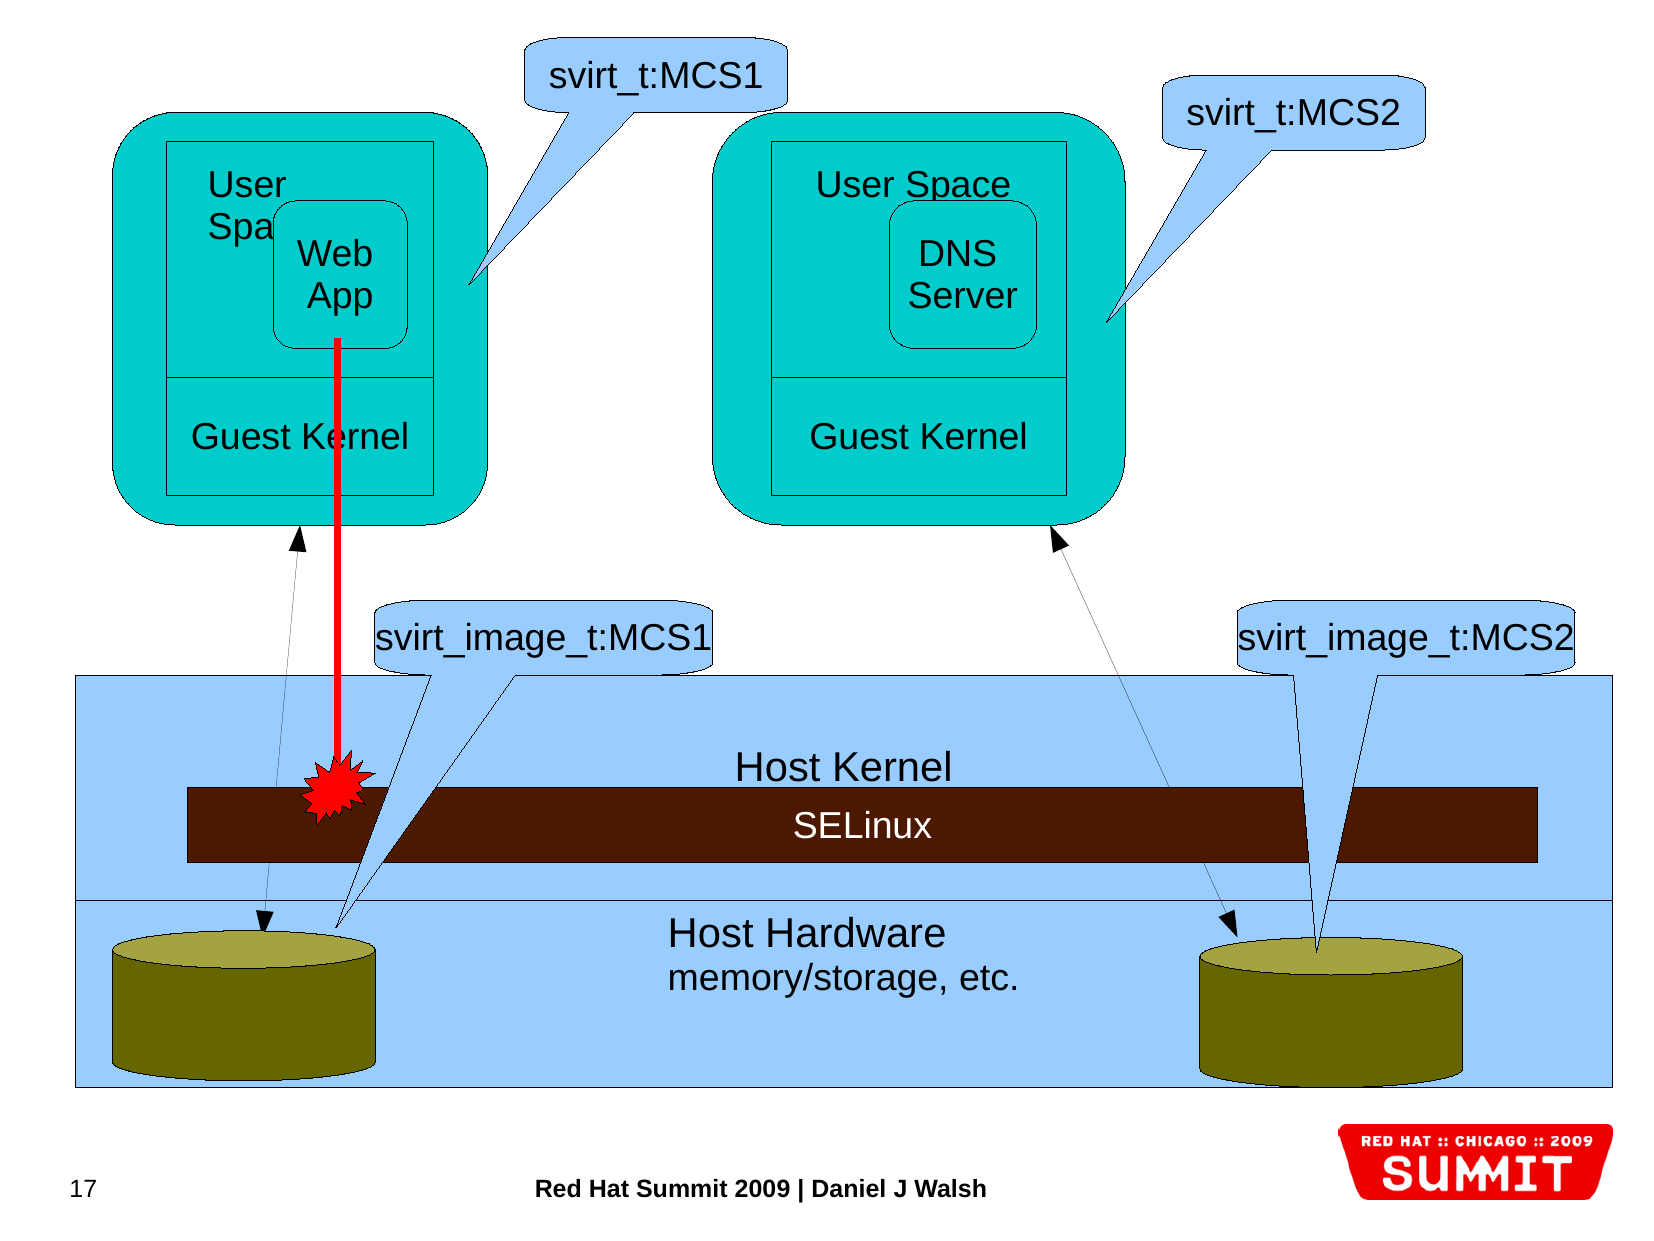

svirt_t:MCS1
svirt_t:MCS2
User Space
Web
App
Guest Kernel
User Space
DNS
Server
Guest Kernel
svirt_image_t:MCS1
svirt_image_t:MCS2
Host Kernel
SELinux
Host Hardware
memory/storage, etc.